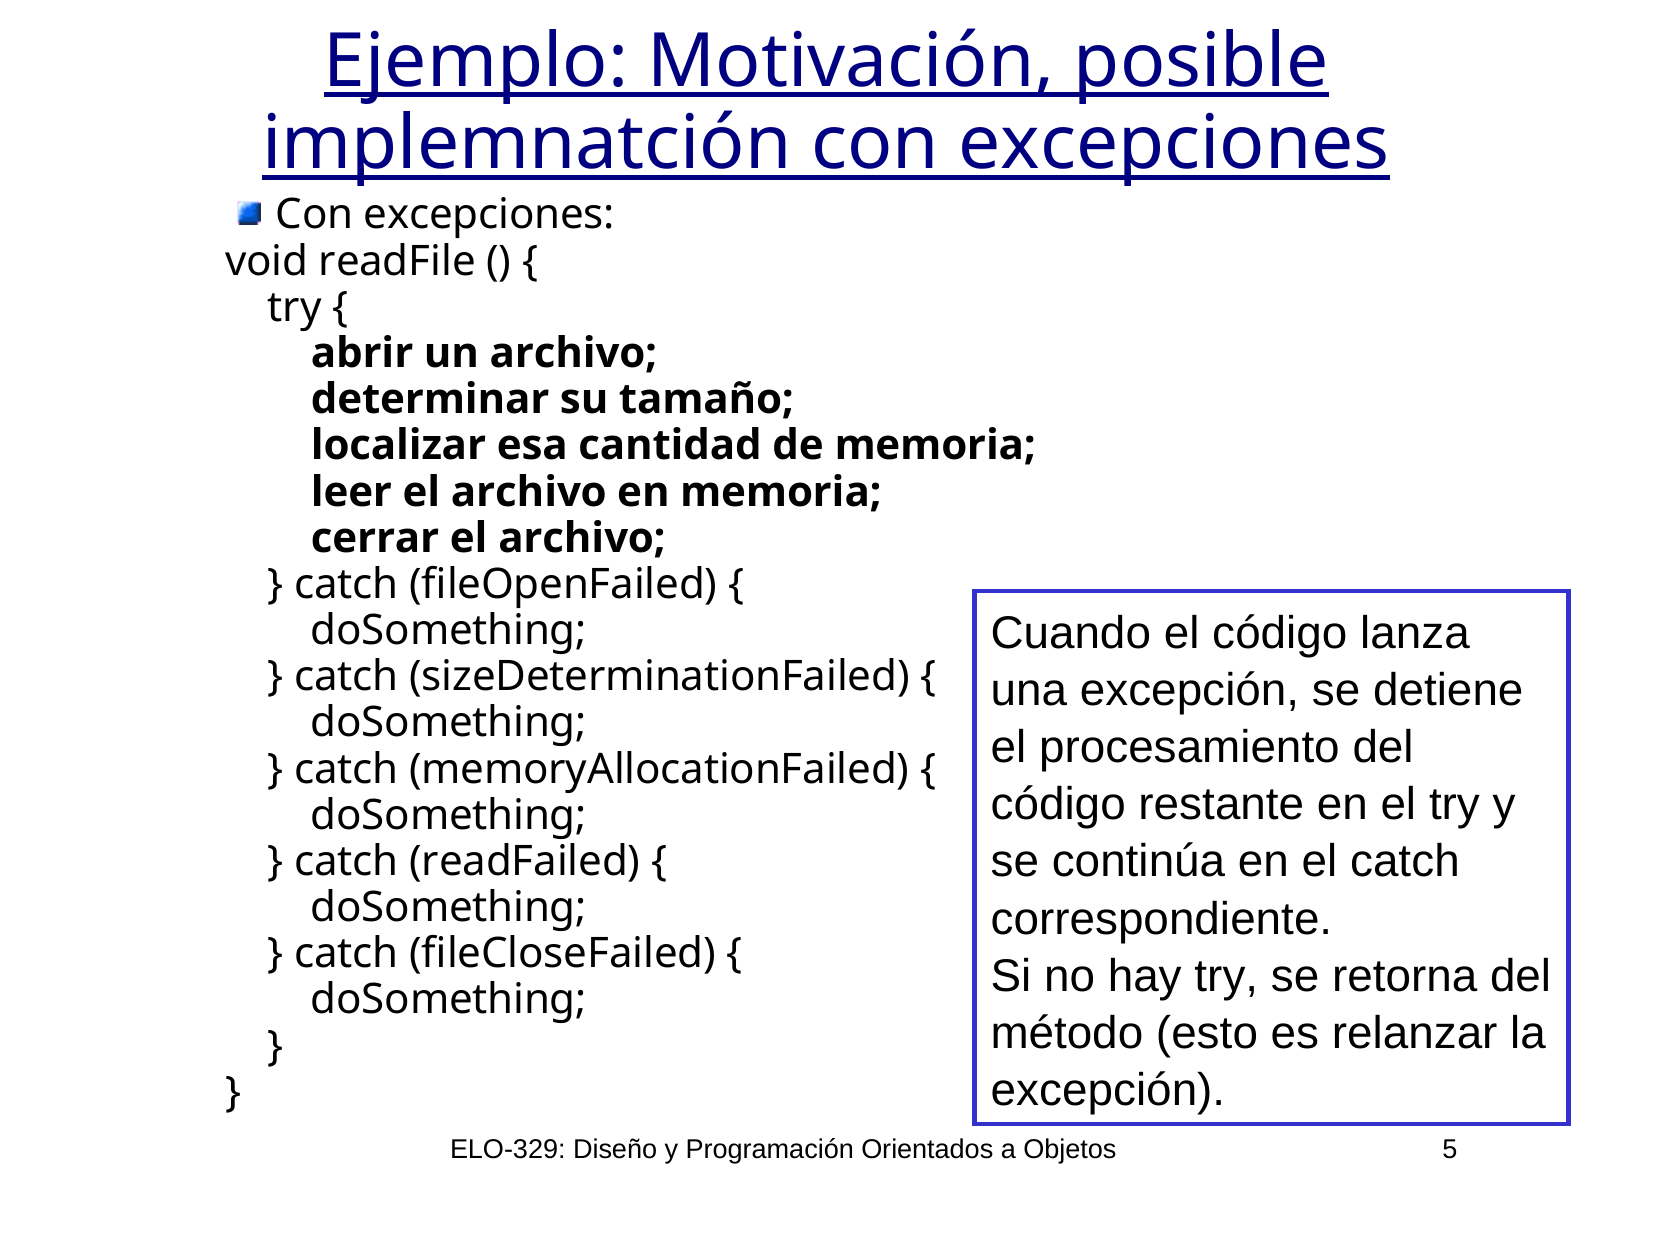

# Ejemplo: Motivación, posible implemnatción con excepciones
Con excepciones:
void readFile () {
 try {
 abrir un archivo;
 determinar su tamaño;
 localizar esa cantidad de memoria;
 leer el archivo en memoria;
 cerrar el archivo;
 } catch (fileOpenFailed) {
 doSomething;
 } catch (sizeDeterminationFailed) {
 doSomething;
 } catch (memoryAllocationFailed) {
 doSomething;
 } catch (readFailed) {
 doSomething;
 } catch (fileCloseFailed) {
 doSomething;
 }
}
Cuando el código lanza una excepción, se detiene el procesamiento del código restante en el try y se continúa en el catch correspondiente.
Si no hay try, se retorna del método (esto es relanzar la excepción).
5